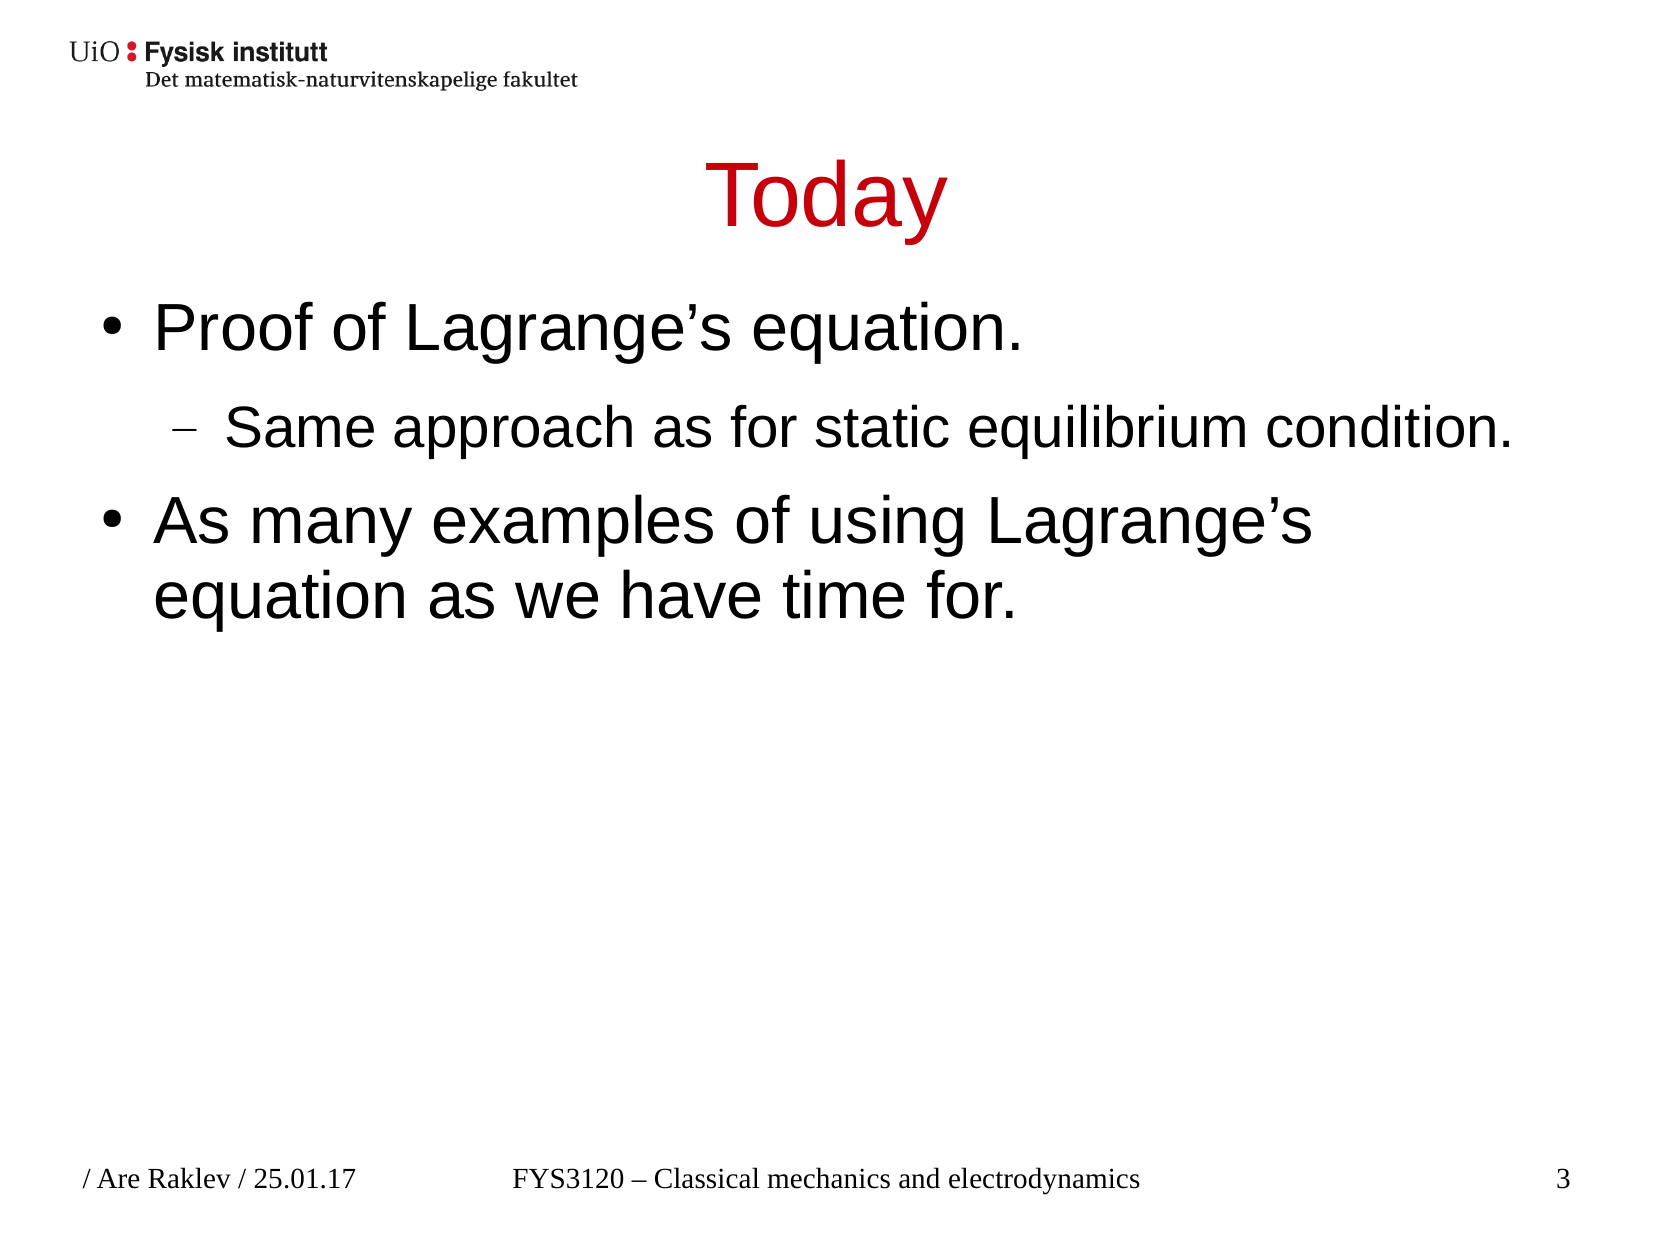

# Today
Proof of Lagrange’s equation.
Same approach as for static equilibrium condition.
As many examples of using Lagrange’s equation as we have time for.
/ Are Raklev / 25.01.17
FYS3120 – Classical mechanics and electrodynamics
3